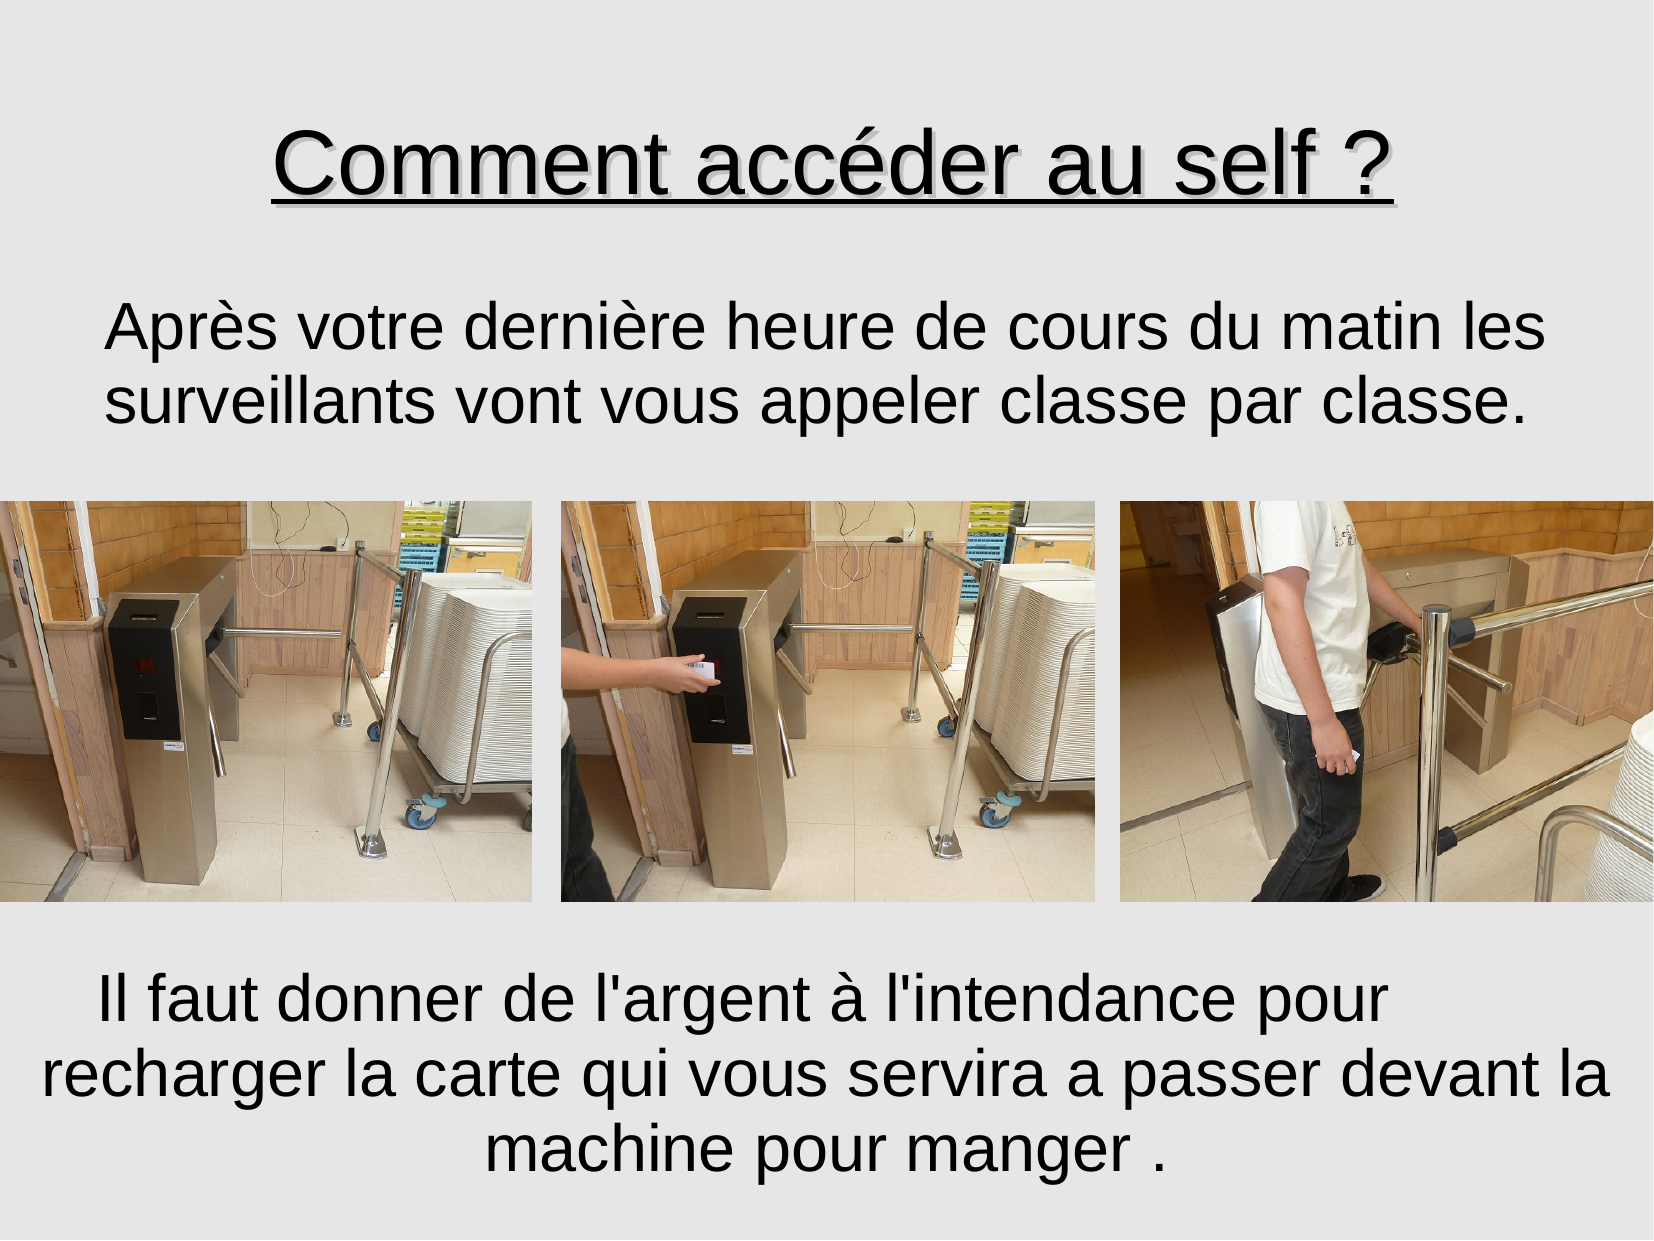

# Comment accéder au self ?
Après votre dernière heure de cours du matin les surveillants vont vous appeler classe par classe.
Il faut donner de l'argent à l'intendance pour recharger la carte qui vous servira a passer devant la machine pour manger .